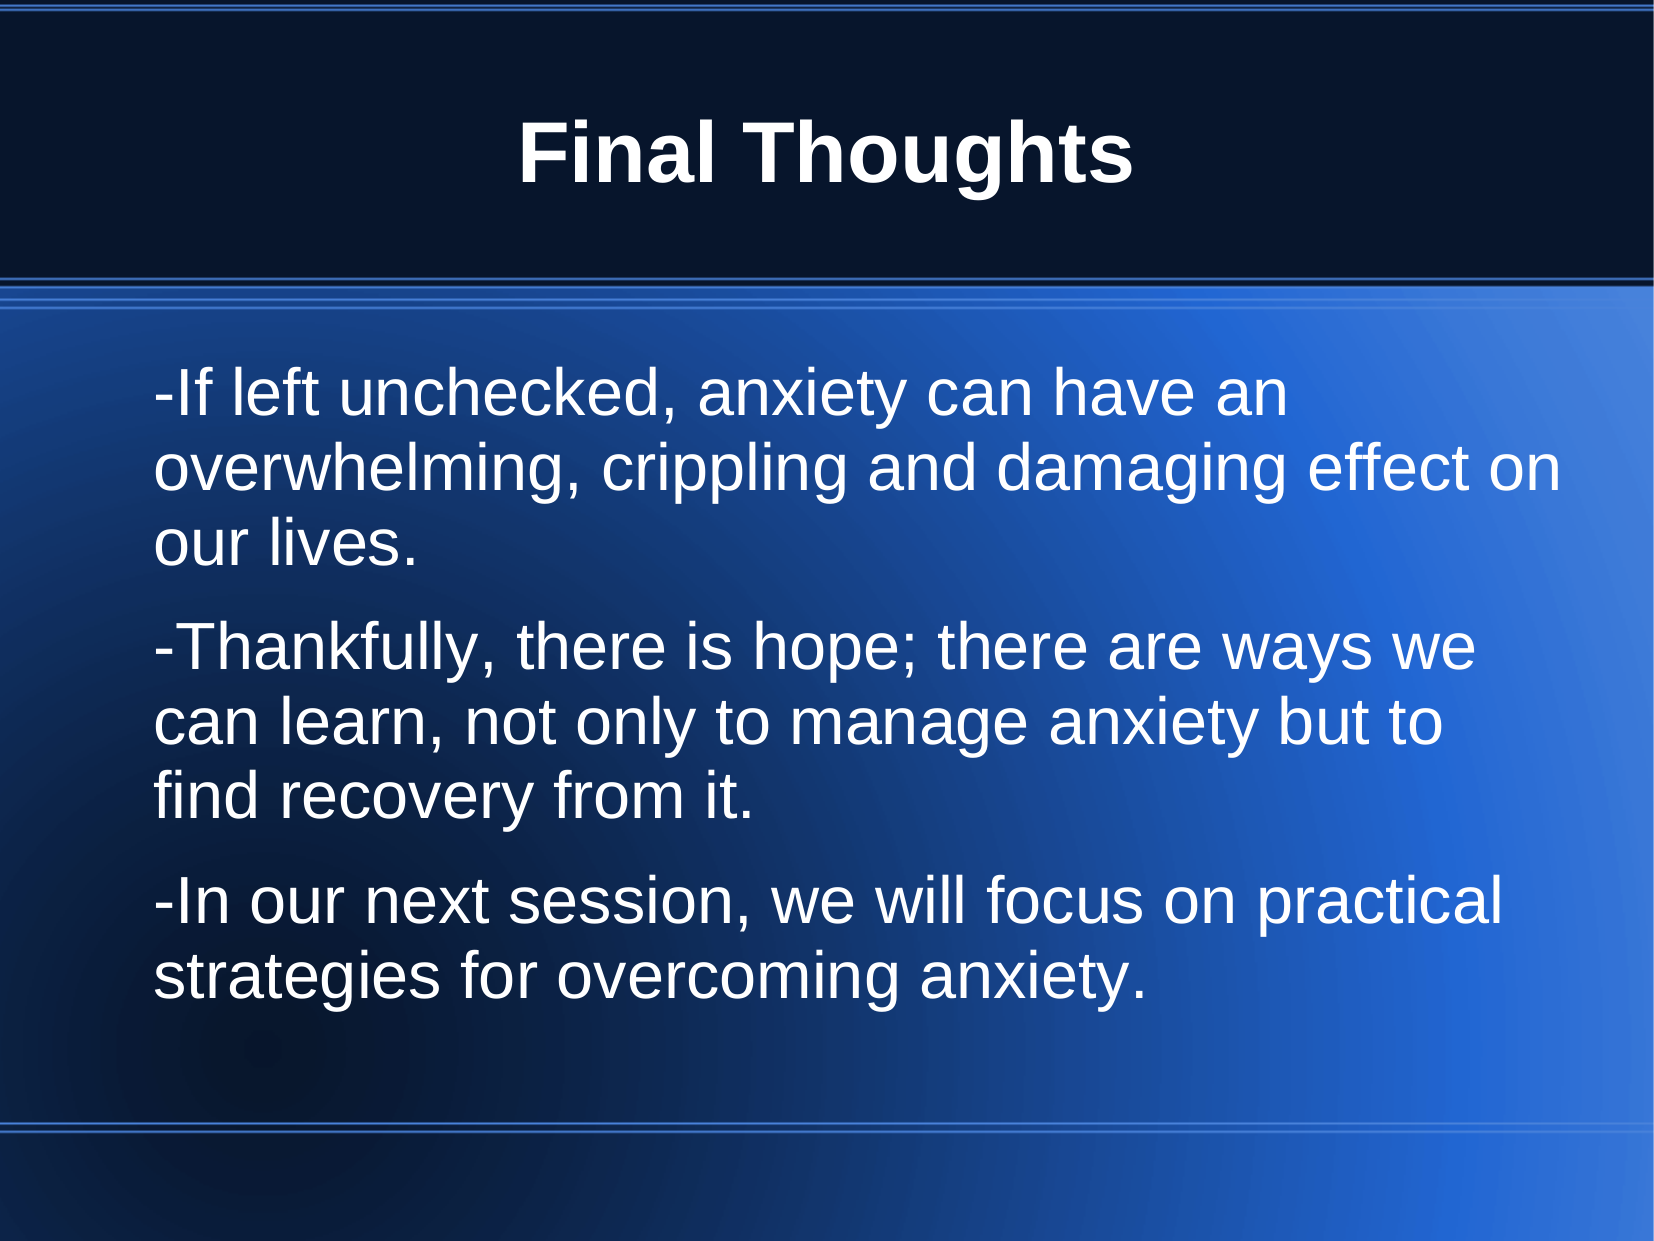

# Final Thoughts
-If left unchecked, anxiety can have an overwhelming, crippling and damaging effect on our lives.
-Thankfully, there is hope; there are ways we can learn, not only to manage anxiety but to find recovery from it.
-In our next session, we will focus on practical strategies for overcoming anxiety.